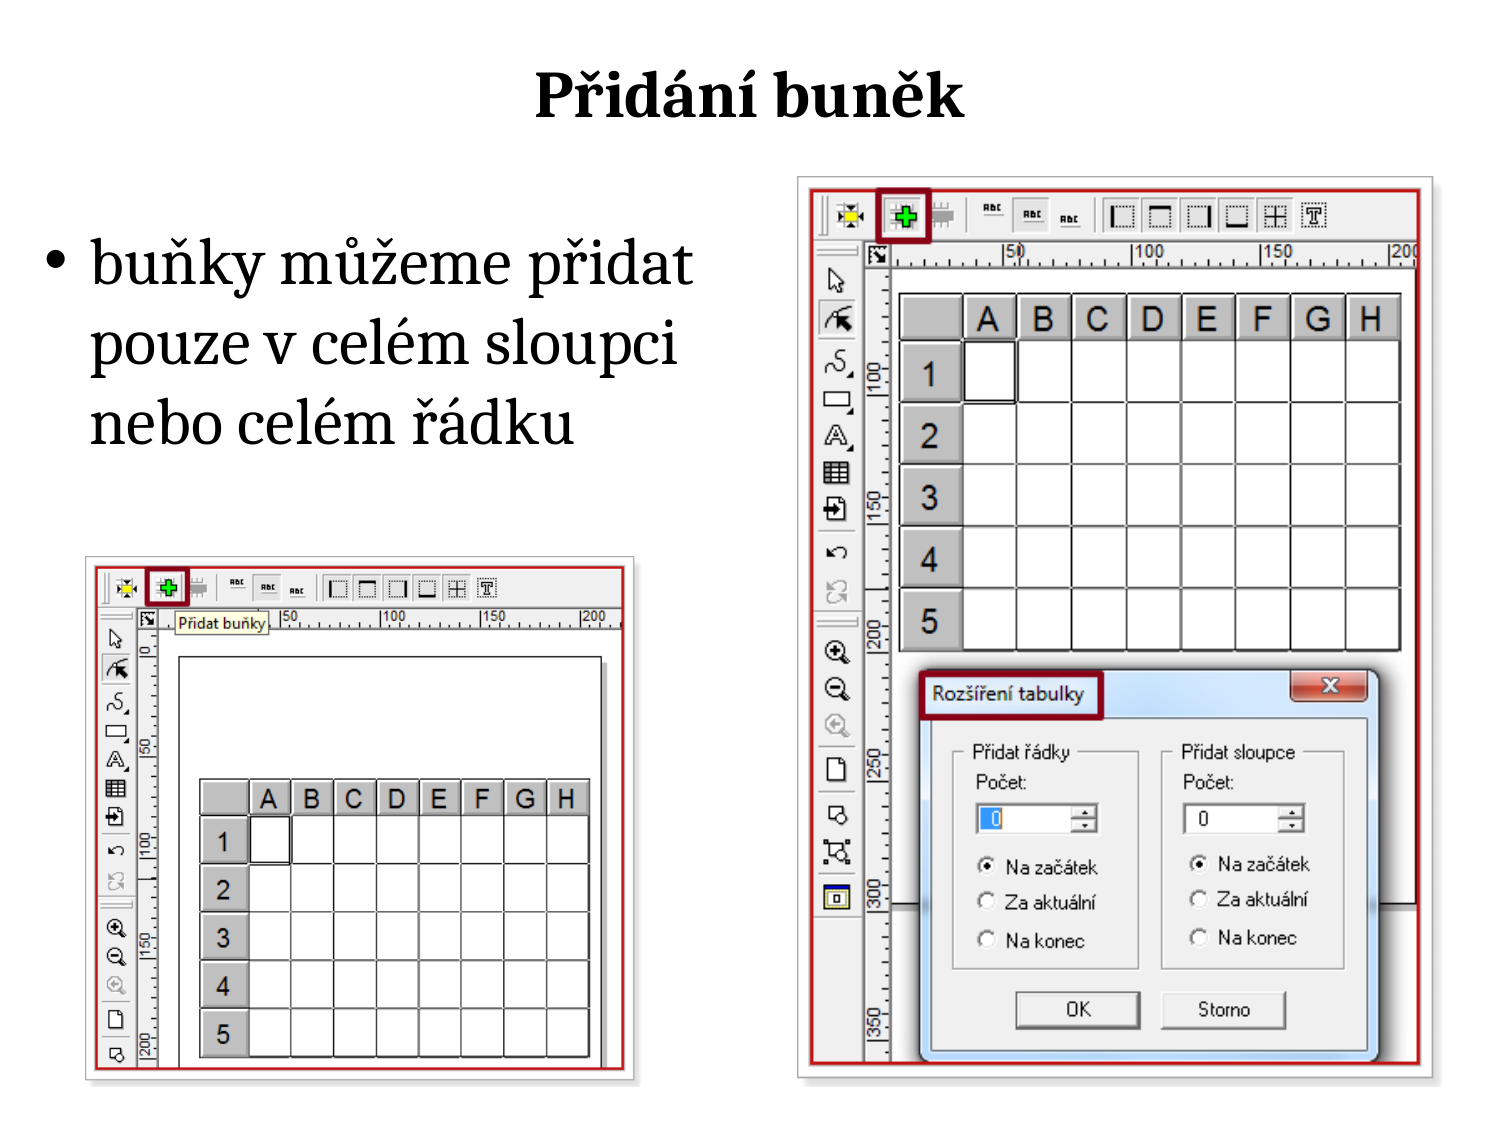

Přidání buněk
buňky můžeme přidat pouze v celém sloupci nebo celém řádku